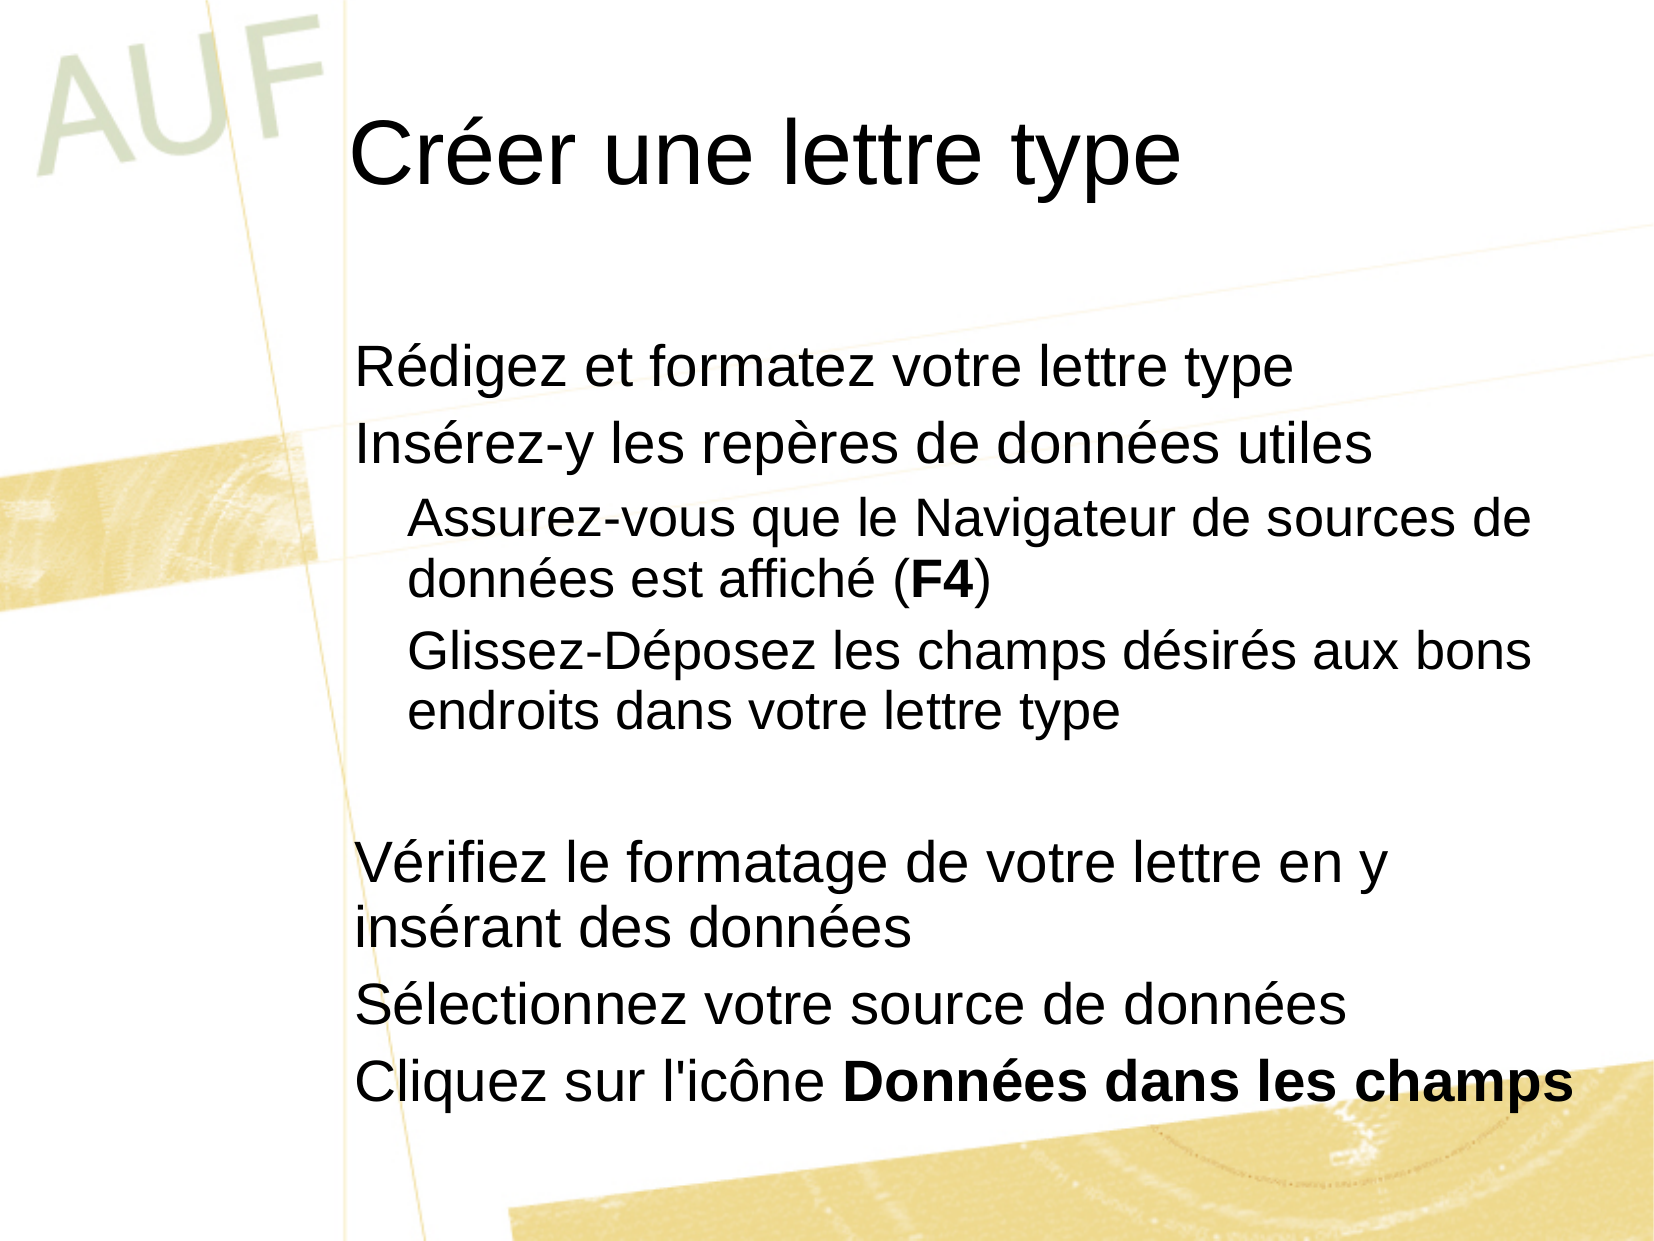

# Créer une lettre type
Rédigez et formatez votre lettre type
Insérez-y les repères de données utiles
Assurez-vous que le Navigateur de sources de données est affiché (F4)
Glissez-Déposez les champs désirés aux bons endroits dans votre lettre type
Vérifiez le formatage de votre lettre en y insérant des données
Sélectionnez votre source de données
Cliquez sur l'icône Données dans les champs